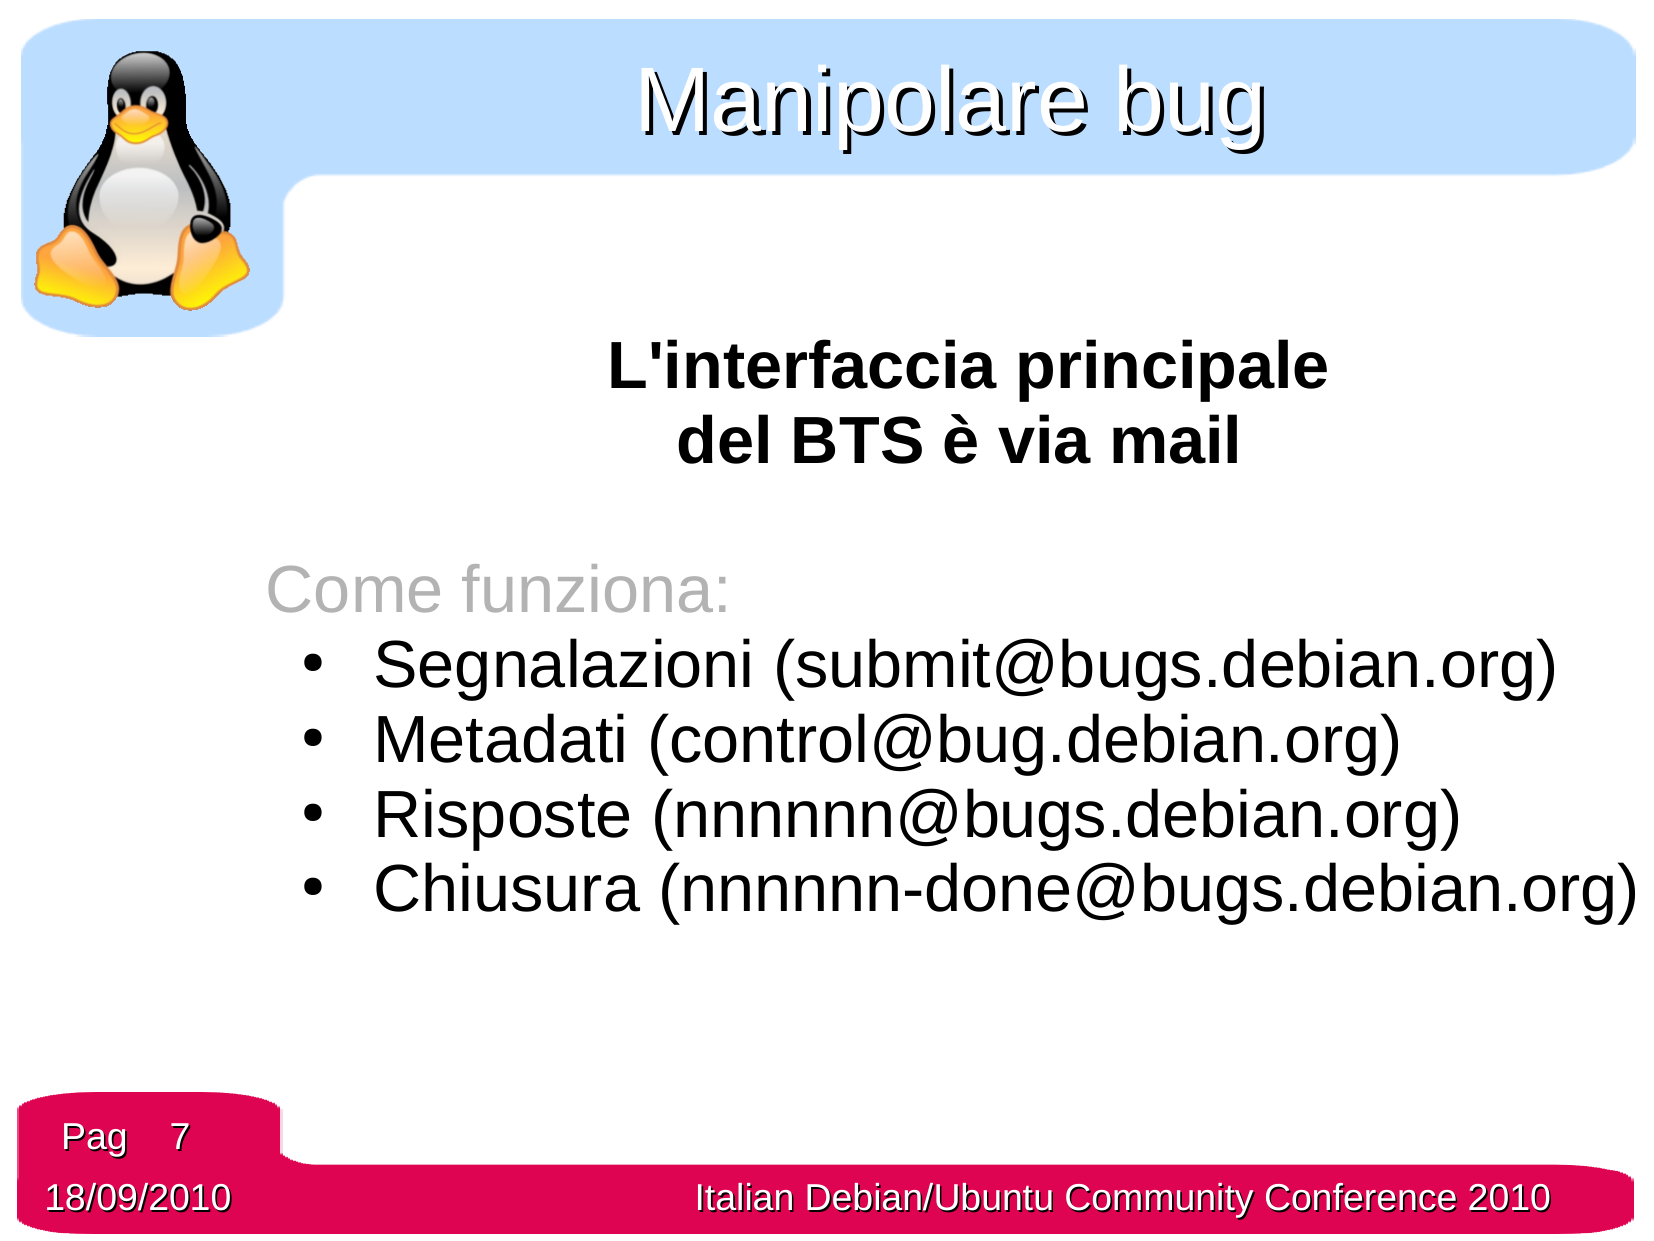

# Manipolare bug
 L'interfaccia principale
del BTS è via mail
Come funziona:
 Segnalazioni (submit@bugs.debian.org)
 Metadati (control@bug.debian.org)
 Risposte (nnnnnn@bugs.debian.org)
 Chiusura (nnnnnn-done@bugs.debian.org)
Pag
Italian Debian/Ubuntu Community Conference 2010
18/09/2010